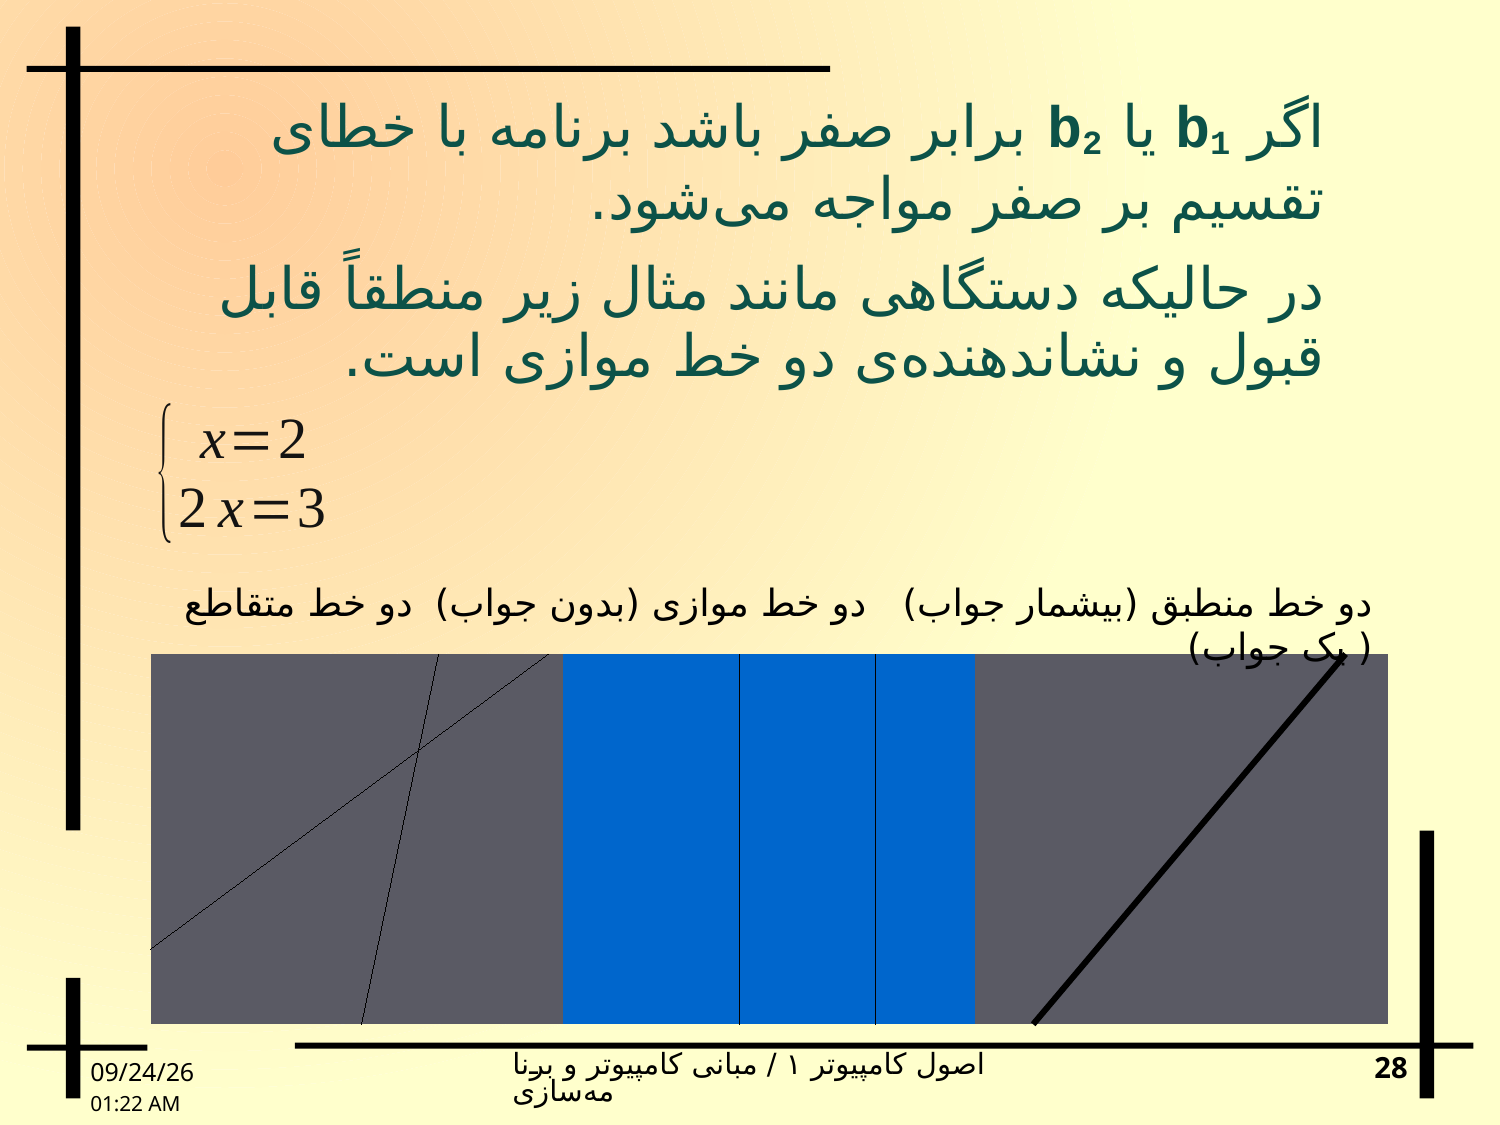

# اگر b1 یا b2 برابر صفر باشد برنامه با خطای تقسیم بر صفر مواجه می‌شود.
در حالیکه دستگاهی مانند مثال زیر منطقاً قابل قبول و نشاندهنده‌ی دو خط موازی است.
دو خط منطبق (بیشمار جواب) 	دو خط موازی (بدون جواب)		دو خط متقاطع ( یک جواب)
| | | |
| --- | --- | --- |
اصول کامپیوتر ۱ / مبانی کامپیوتر و برنامه‌سازی
28